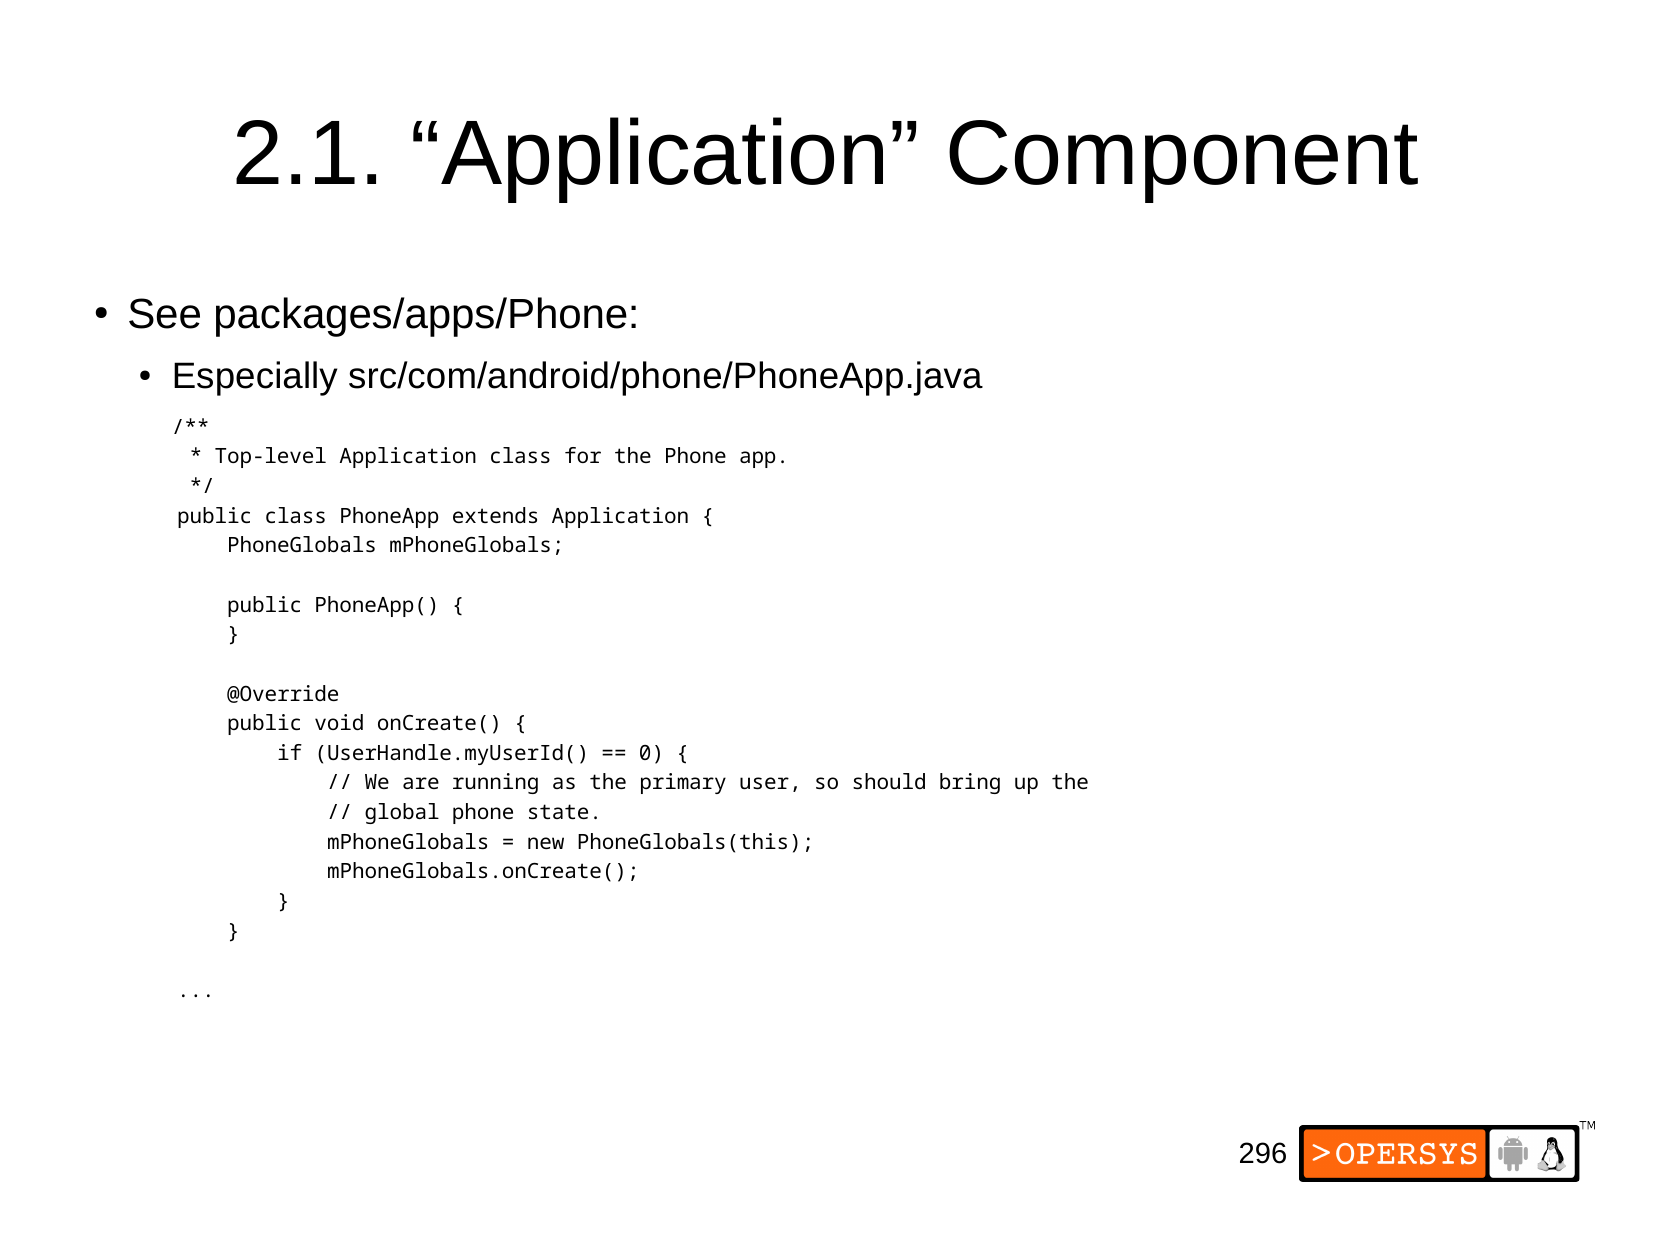

# 2.1. “Application” Component
See packages/apps/Phone:
Especially src/com/android/phone/PhoneApp.java
/**
 * Top-level Application class for the Phone app.
 */
public class PhoneApp extends Application {
 PhoneGlobals mPhoneGlobals;
 public PhoneApp() {
 }
 @Override
 public void onCreate() {
 if (UserHandle.myUserId() == 0) {
 // We are running as the primary user, so should bring up the
 // global phone state.
 mPhoneGlobals = new PhoneGlobals(this);
 mPhoneGlobals.onCreate();
 }
 }
...